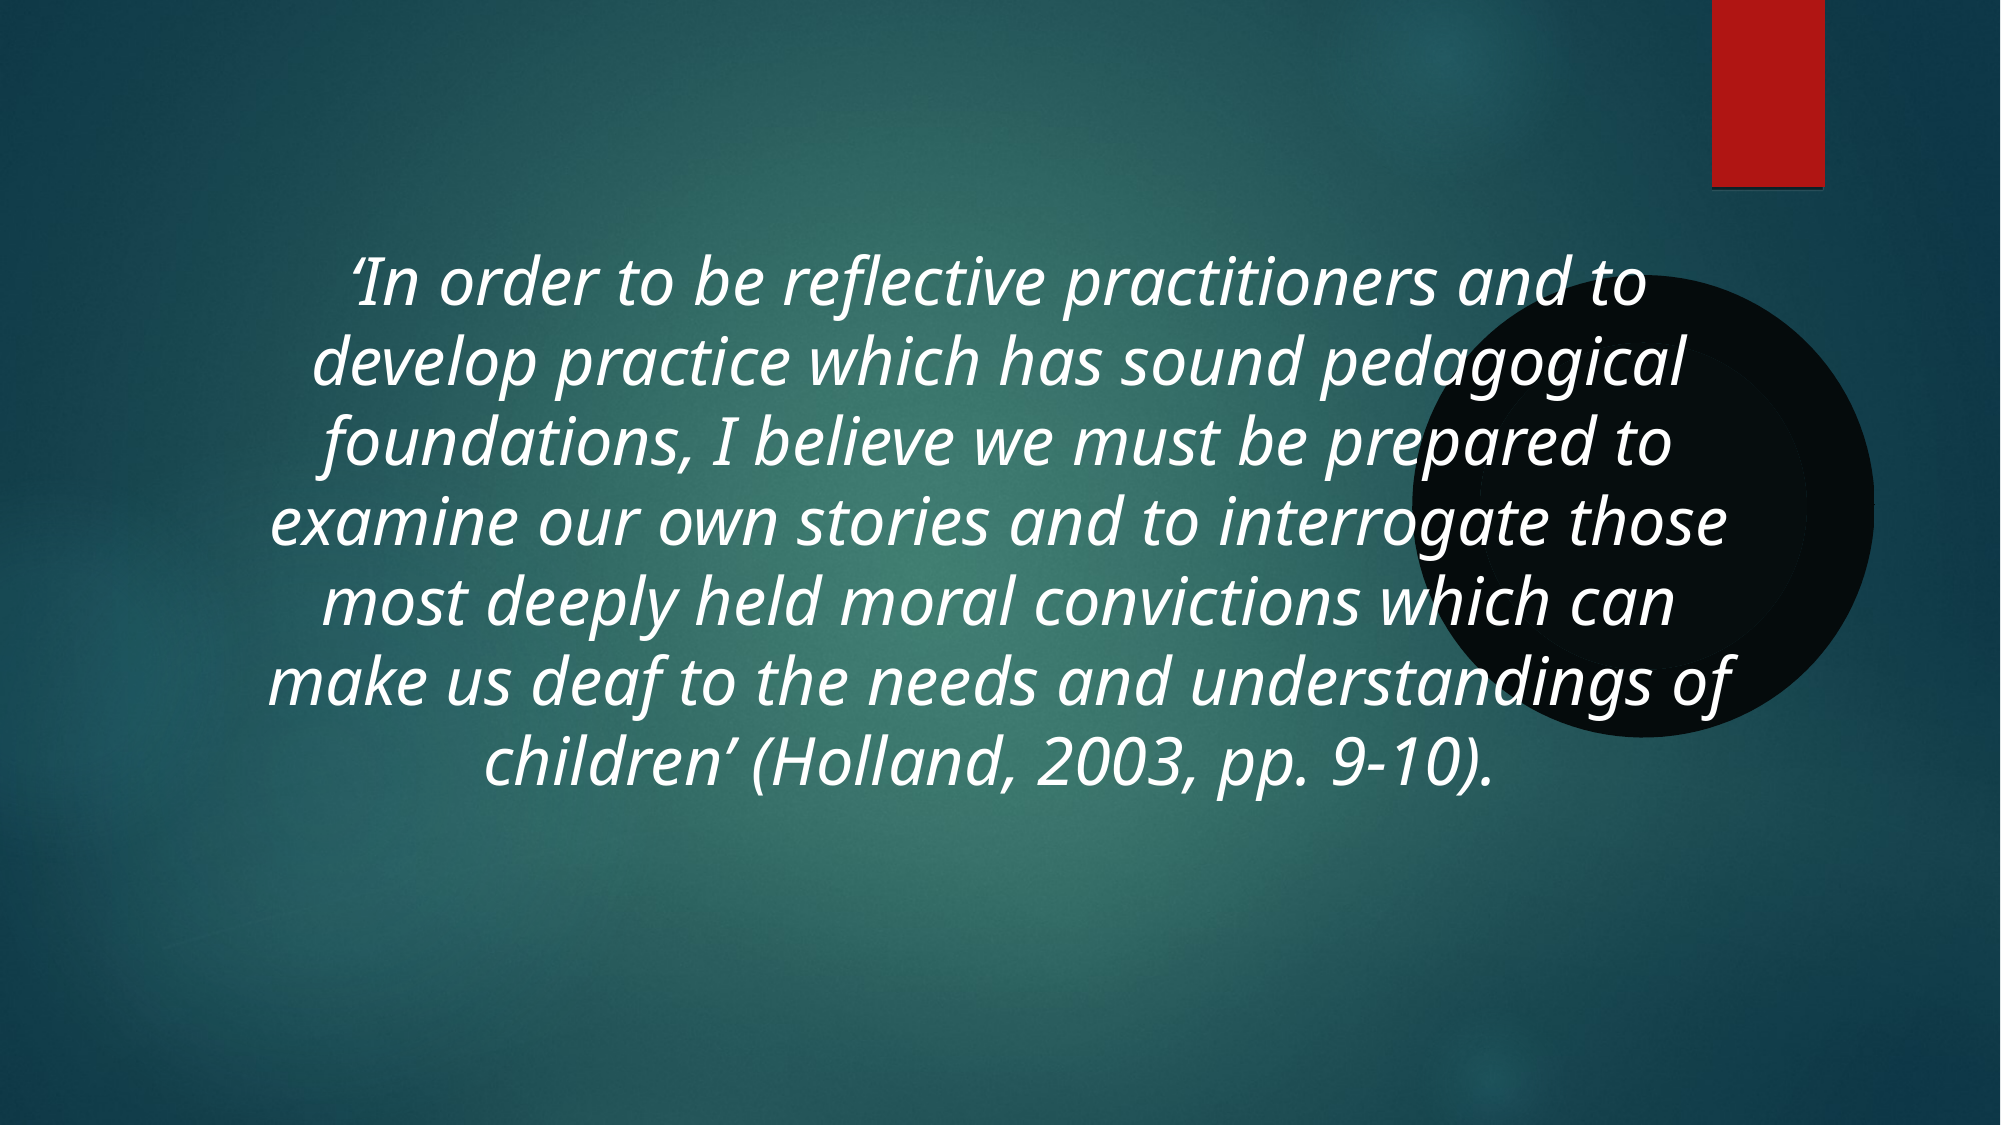

‘In order to be reflective practitioners and to develop practice which has sound pedagogical foundations, I believe we must be prepared to examine our own stories and to interrogate those most deeply held moral convictions which can make us deaf to the needs and understandings of children’ (Holland, 2003, pp. 9-10).